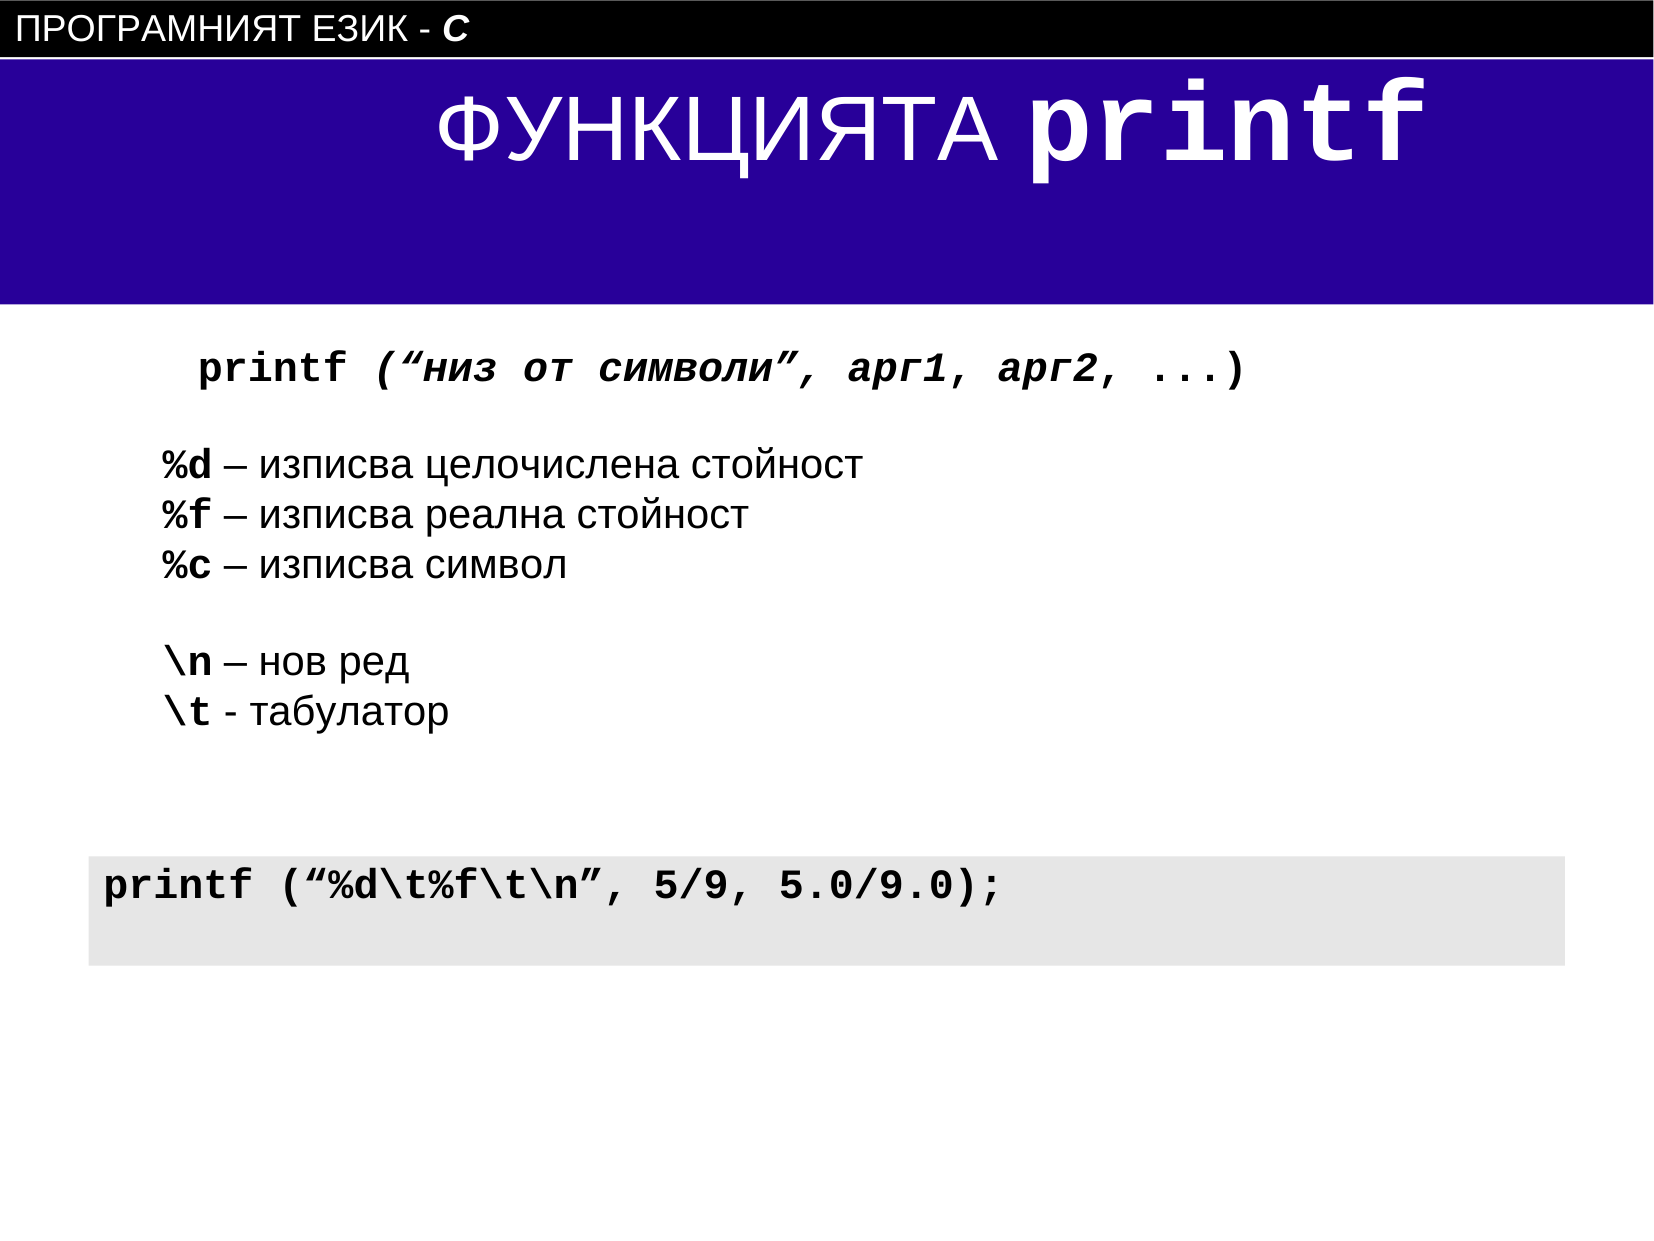

ПРОГРАМНИЯT ЕЗИК - С
					 ФУНКЦИЯТА printf
printf (“низ от символи”, арг1, арг2, ...)
%d – изписва целочислена стойност
%f – изписва реална стойност
%c – изписва символ
\n – нов ред
\t - табулатор
printf (“%d\t%f\t\n”, 5/9, 5.0/9.0);